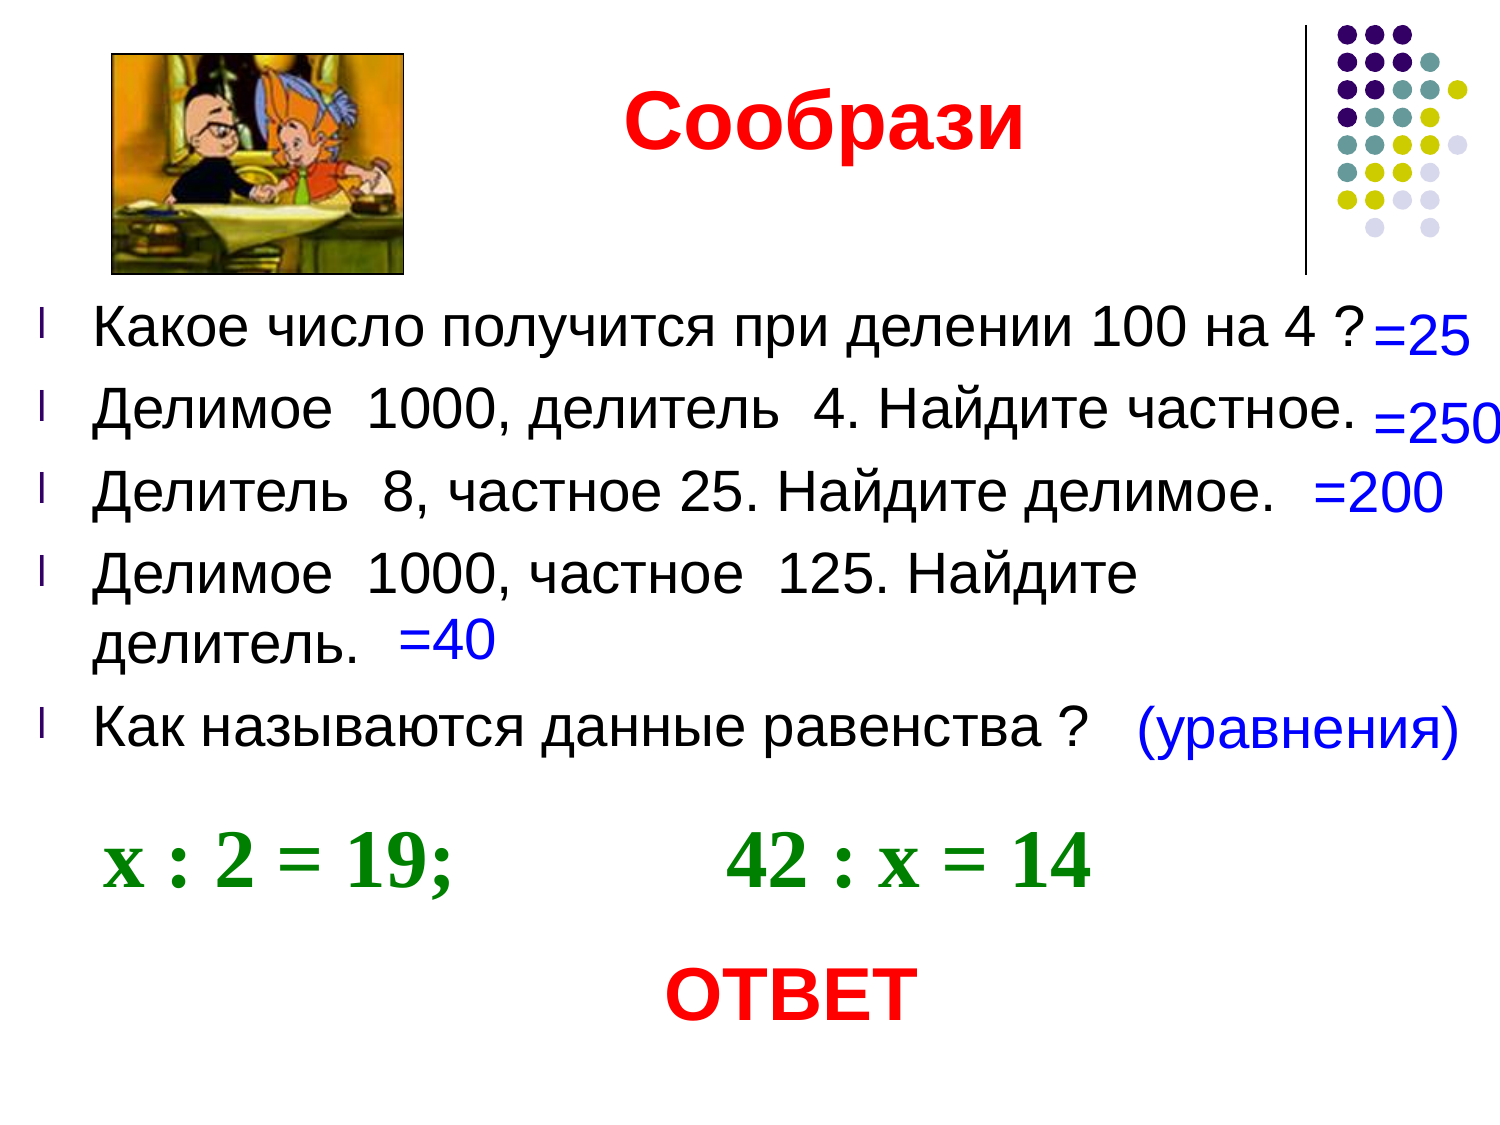

# Сообрази
Какое число получится при делении 100 на 4 ?
Делимое 1000, делитель 4. Найдите частное.
Делитель 8, частное 25. Найдите делимое.
Делимое 1000, частное 125. Найдите делитель.
Как называются данные равенства ?
=25
=250
=200
=40
(уравнения)
x : 2 = 19; 42 : x = 14
ОТВЕТ